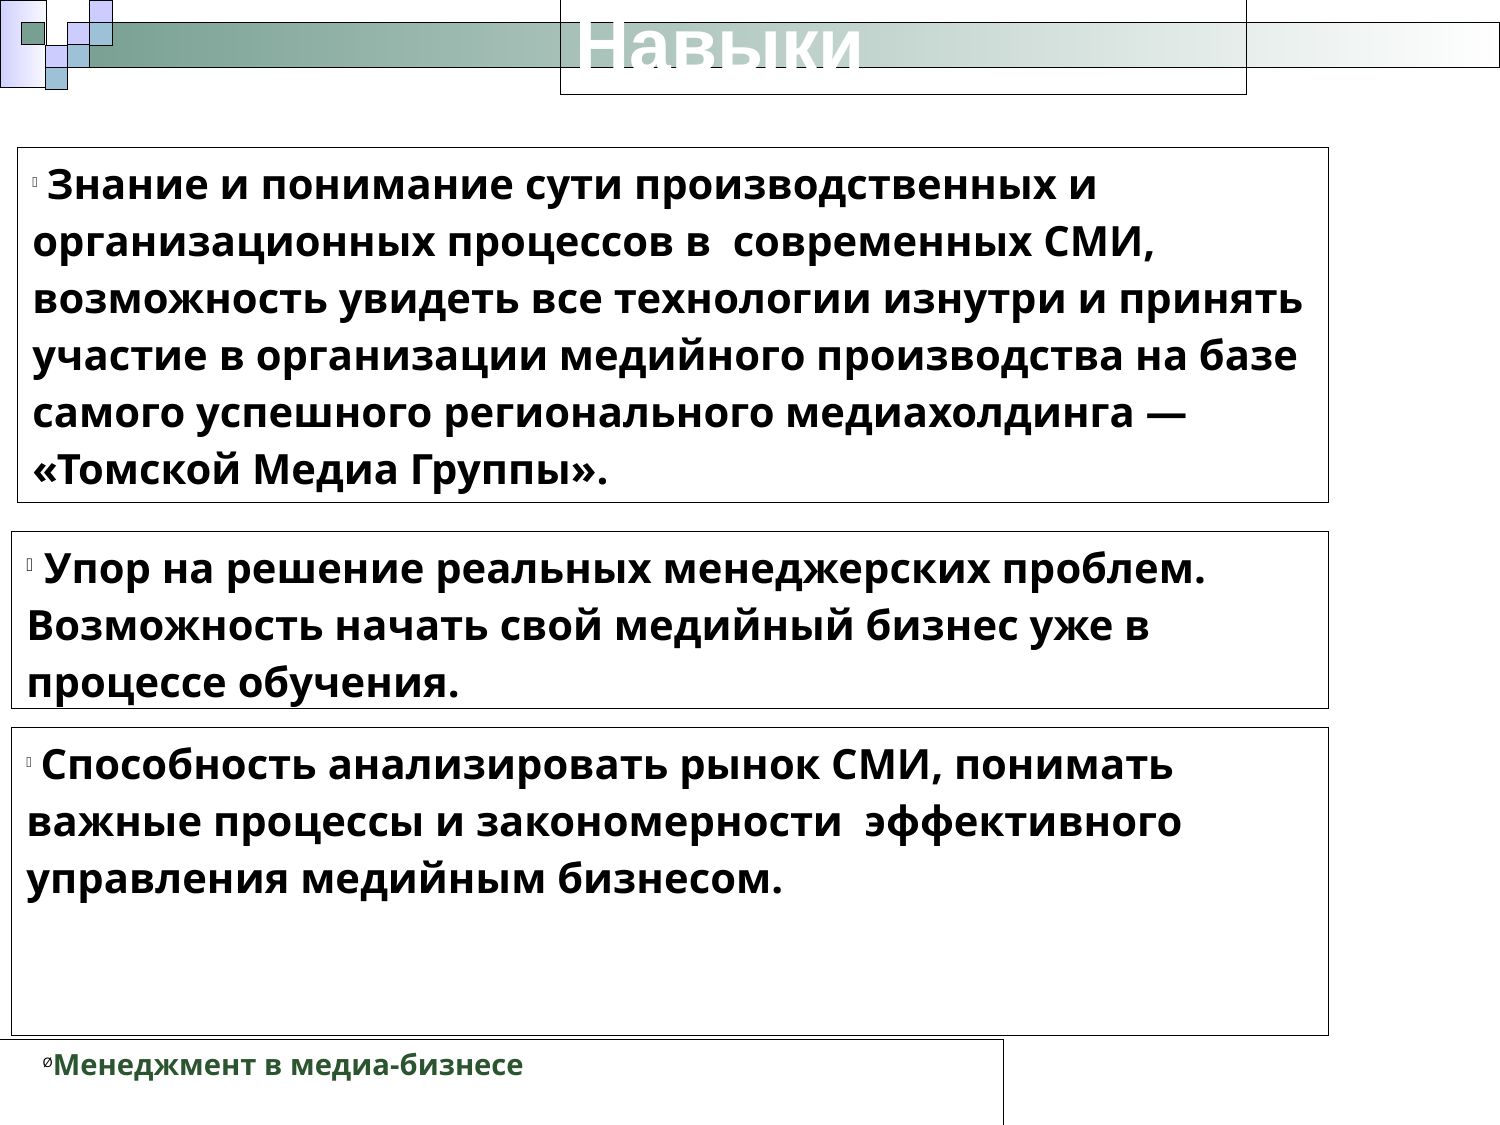

Навыки
 Знание и понимание сути производственных и организационных процессов в современных СМИ, возможность увидеть все технологии изнутри и принять участие в организации медийного производства на базе самого успешного регионального медиахолдинга — «Томской Медиа Группы».
 Упор на решение реальных менеджерских проблем. Возможность начать свой медийный бизнес уже в процессе обучения.
 Способность анализировать рынок СМИ, понимать важные процессы и закономерности эффективного управления медийным бизнесом.
Менеджмент в медиа-бизнесе